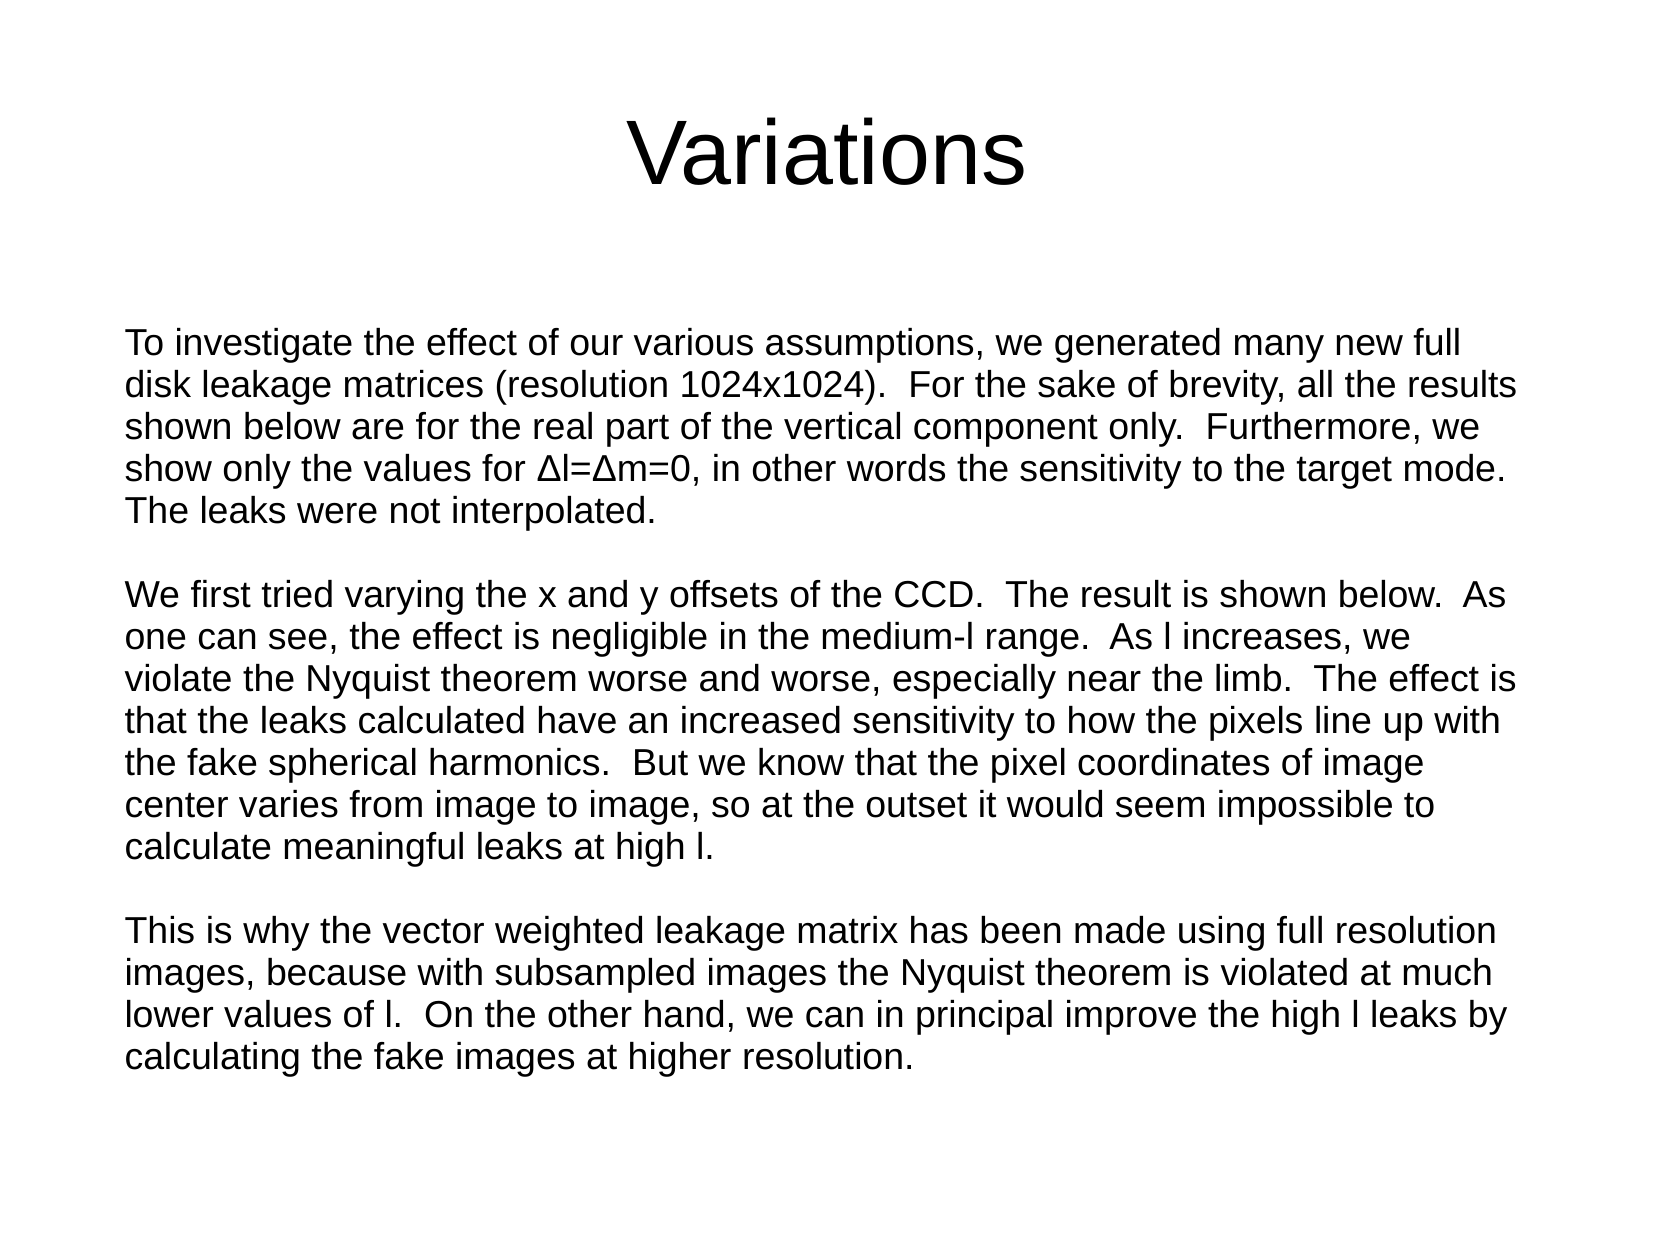

# Variations
To investigate the effect of our various assumptions, we generated many new full disk leakage matrices (resolution 1024x1024). For the sake of brevity, all the results shown below are for the real part of the vertical component only. Furthermore, we show only the values for Δl=Δm=0, in other words the sensitivity to the target mode. The leaks were not interpolated.
We first tried varying the x and y offsets of the CCD. The result is shown below. As one can see, the effect is negligible in the medium-l range. As l increases, we violate the Nyquist theorem worse and worse, especially near the limb. The effect is that the leaks calculated have an increased sensitivity to how the pixels line up with the fake spherical harmonics. But we know that the pixel coordinates of image center varies from image to image, so at the outset it would seem impossible to calculate meaningful leaks at high l.
This is why the vector weighted leakage matrix has been made using full resolution images, because with subsampled images the Nyquist theorem is violated at much lower values of l. On the other hand, we can in principal improve the high l leaks by calculating the fake images at higher resolution.